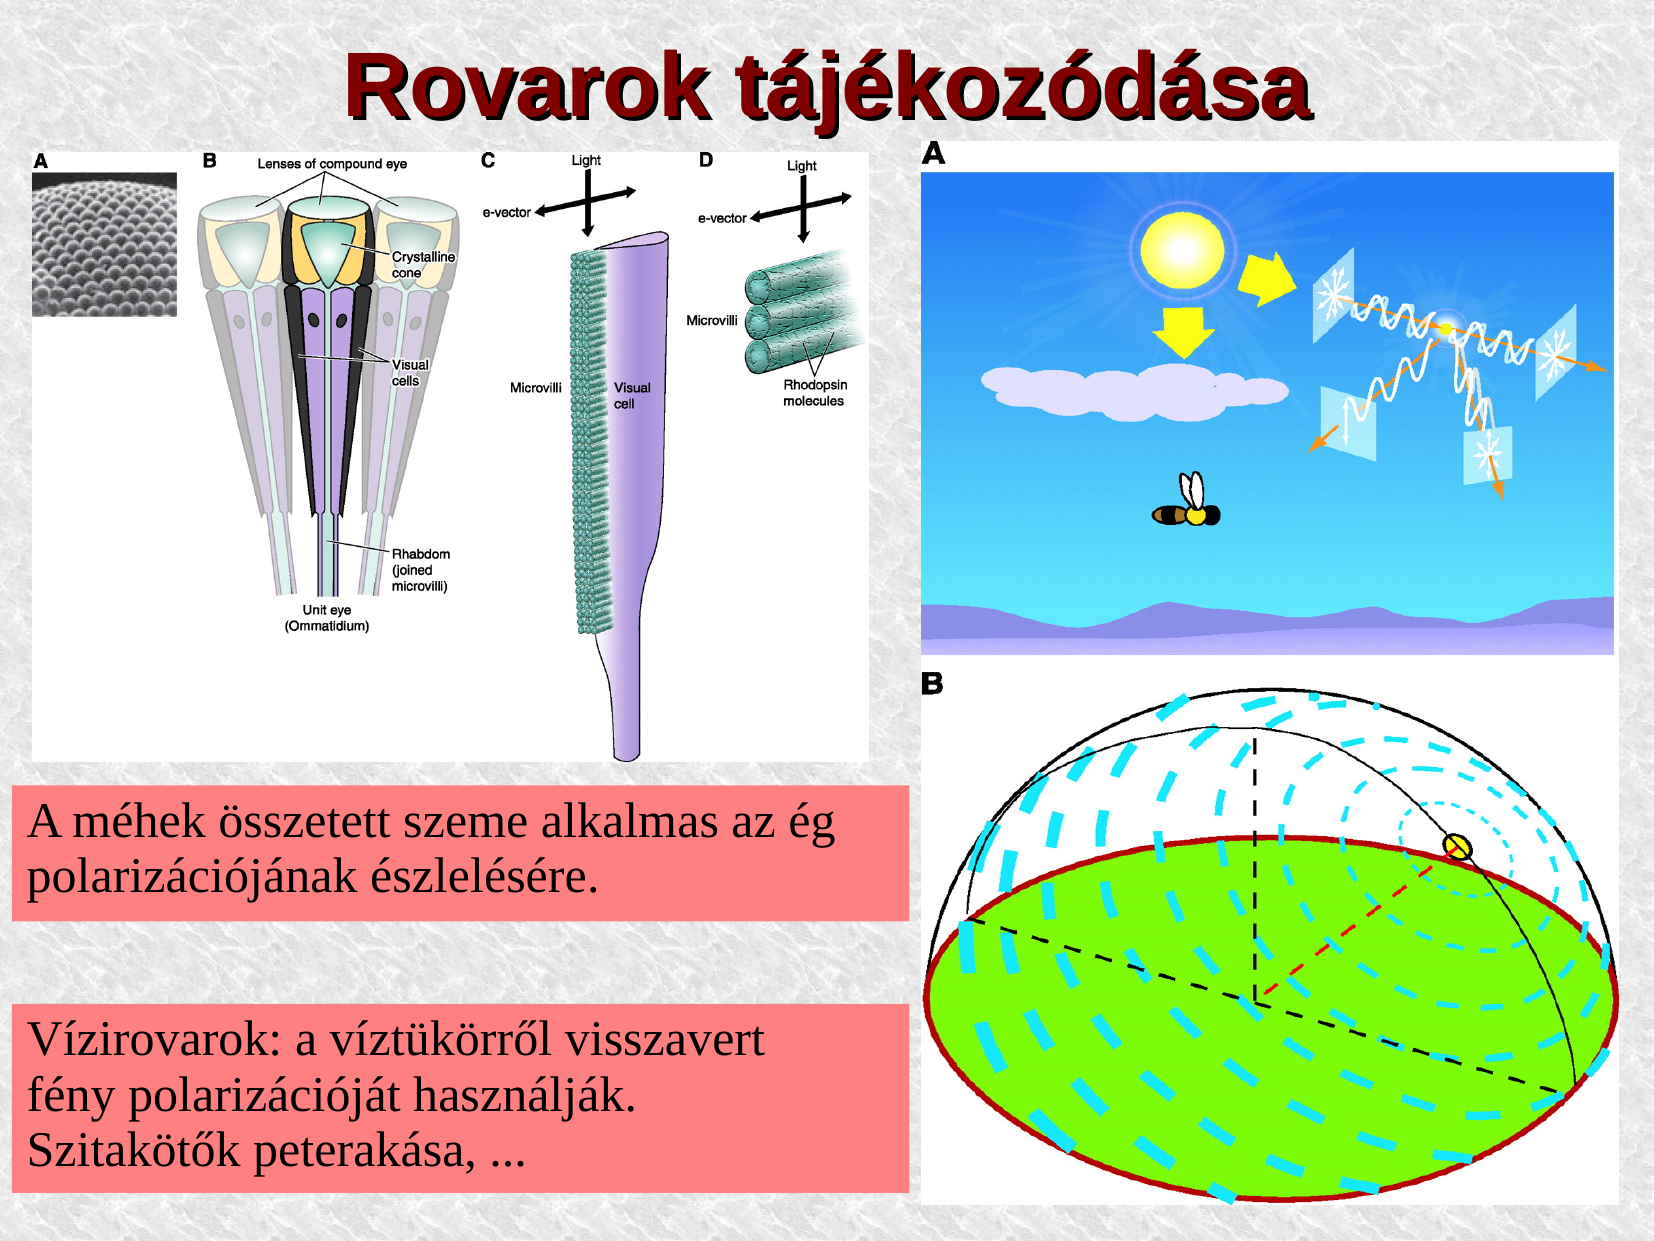

# Rovarok tájékozódása
A méhek összetett szeme alkalmas az ég polarizációjának észlelésére.
Vízirovarok: a víztükörről visszavert
fény polarizációját használják.
Szitakötők peterakása, ...